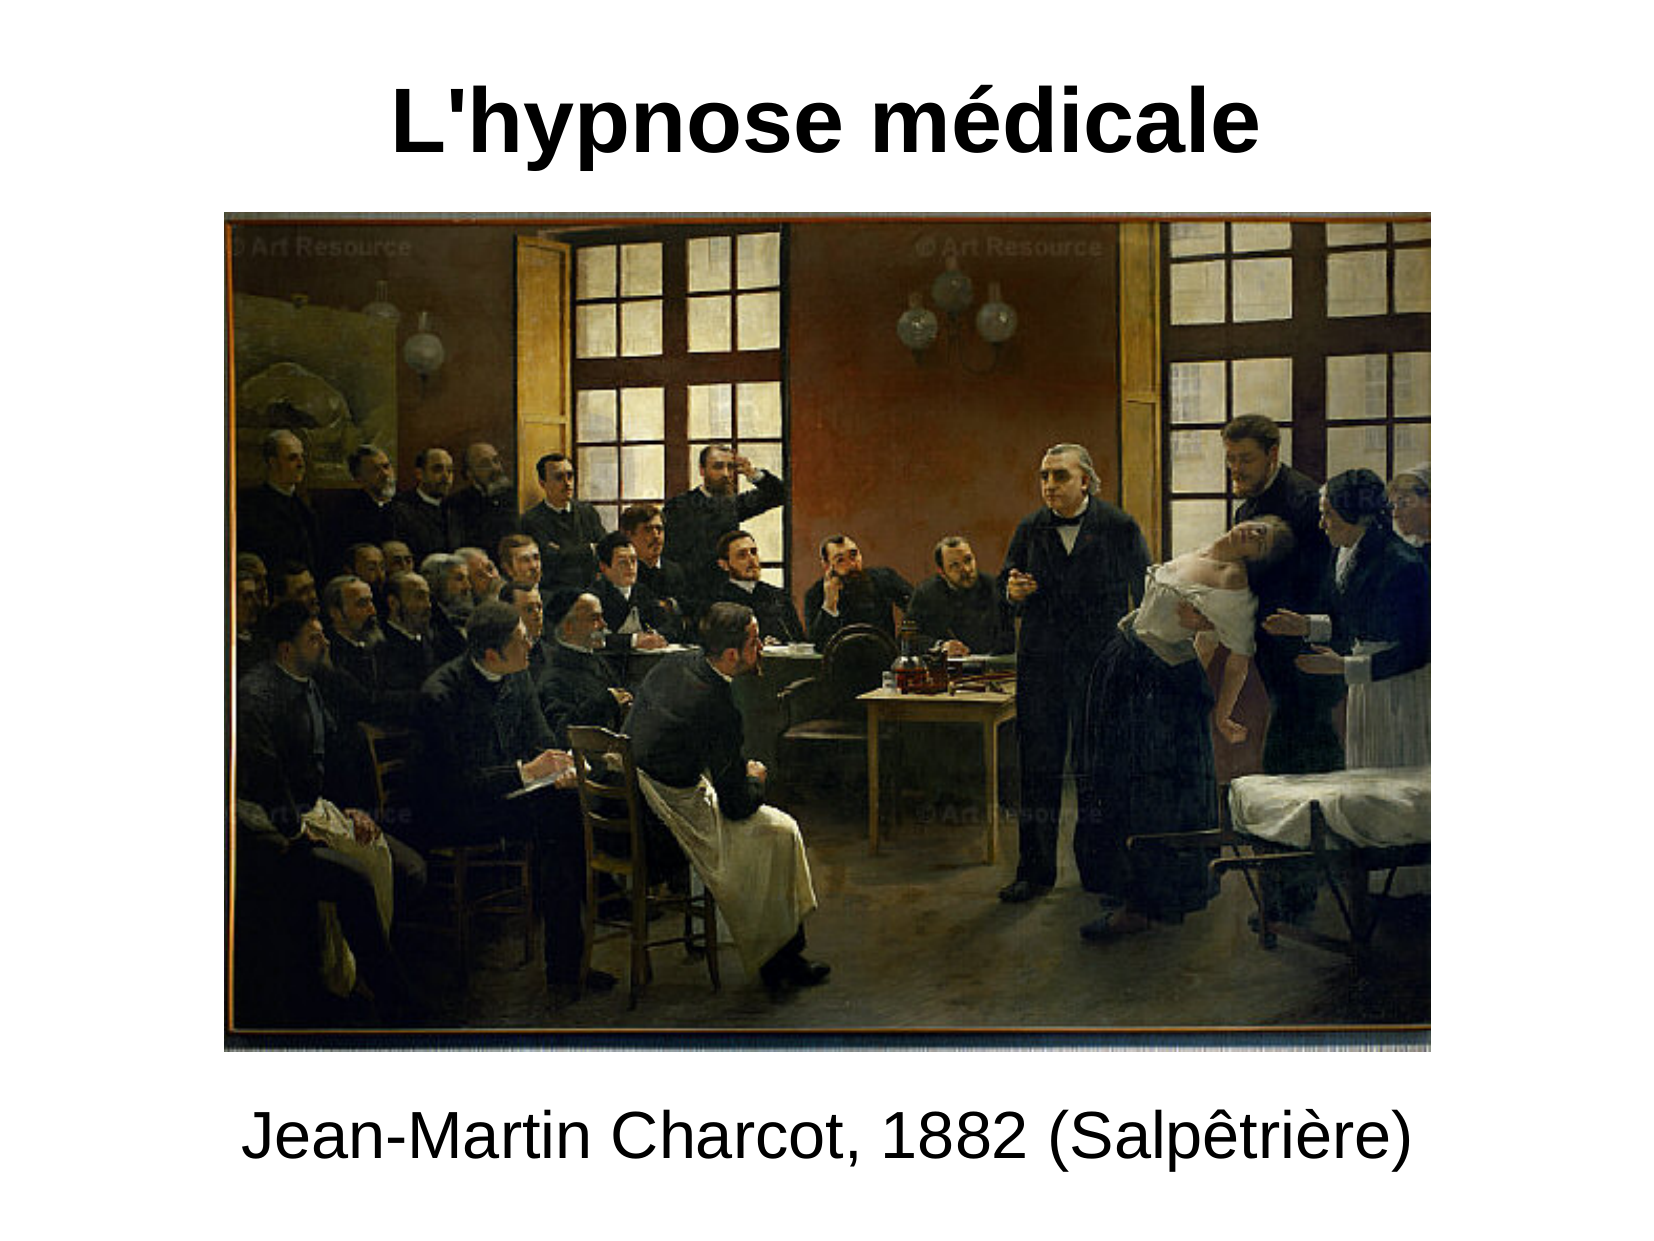

# L'hypnose médicale
Jean-Martin Charcot, 1882 (Salpêtrière)